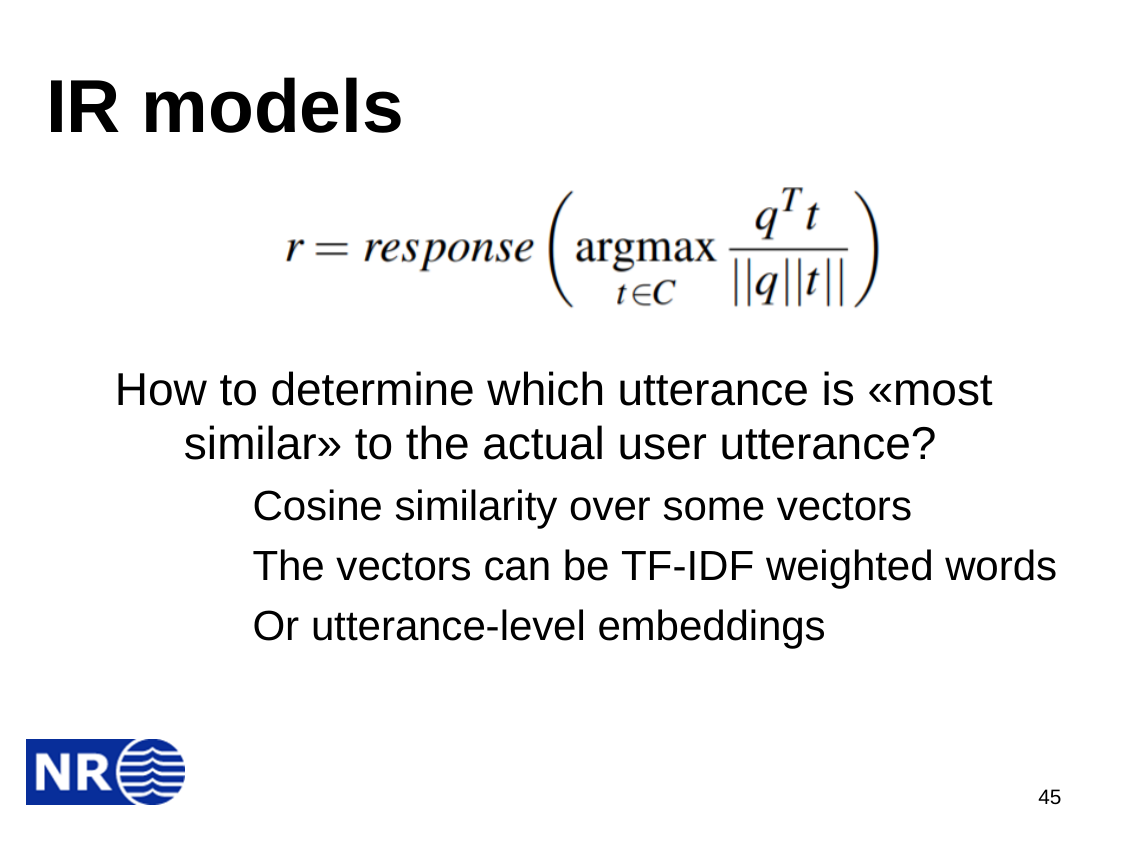

# IR models
How to determine which utterance is «most similar» to the actual user utterance?
Cosine similarity over some vectors
The vectors can be TF-IDF weighted words
Or utterance-level embeddings